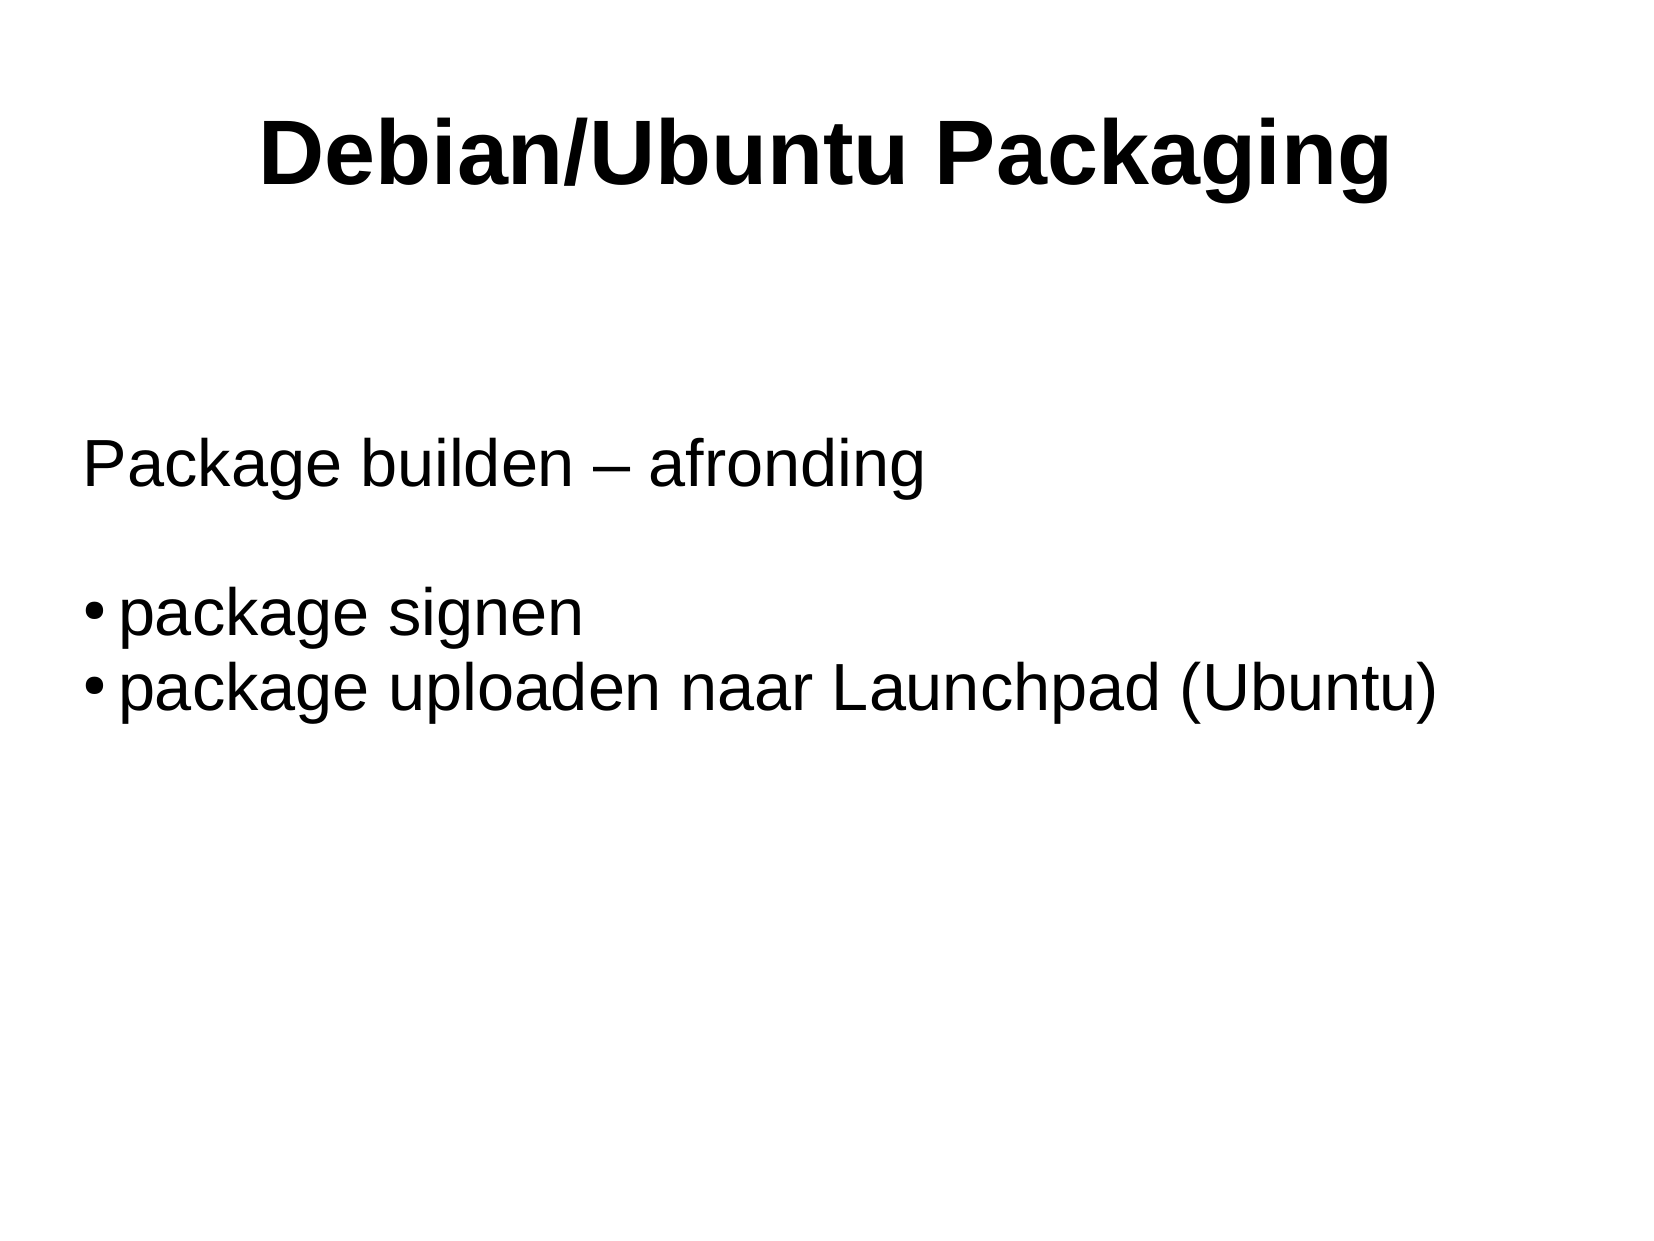

# Debian/Ubuntu Packaging
Package builden – afronding
package signen
package uploaden naar Launchpad (Ubuntu)